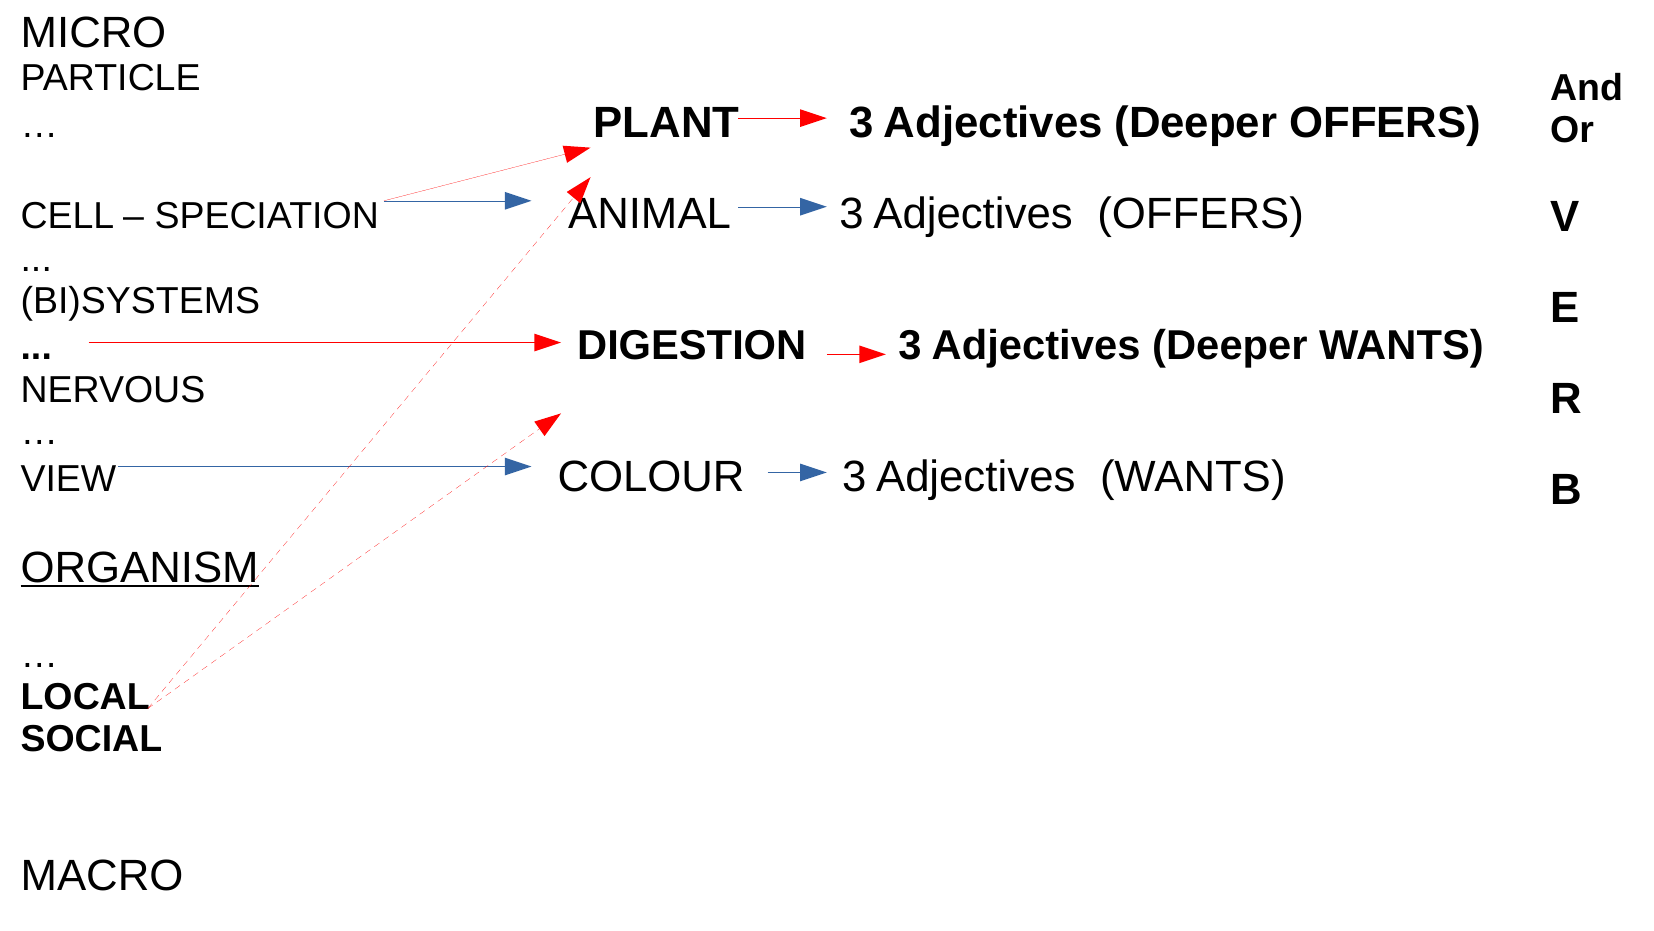

MICRO
PARTICLE
… PLANT 3 Adjectives (Deeper OFFERS)
CELL – SPECIATION ANIMAL 3 Adjectives (OFFERS)
...
(BI)SYSTEMS
... DIGESTION 3 Adjectives (Deeper WANTS)
NERVOUS
…
VIEW COLOUR 3 Adjectives (WANTS)
ORGANISM
…
LOCAL
SOCIAL
MACRO
And
Or
V
E
R
B